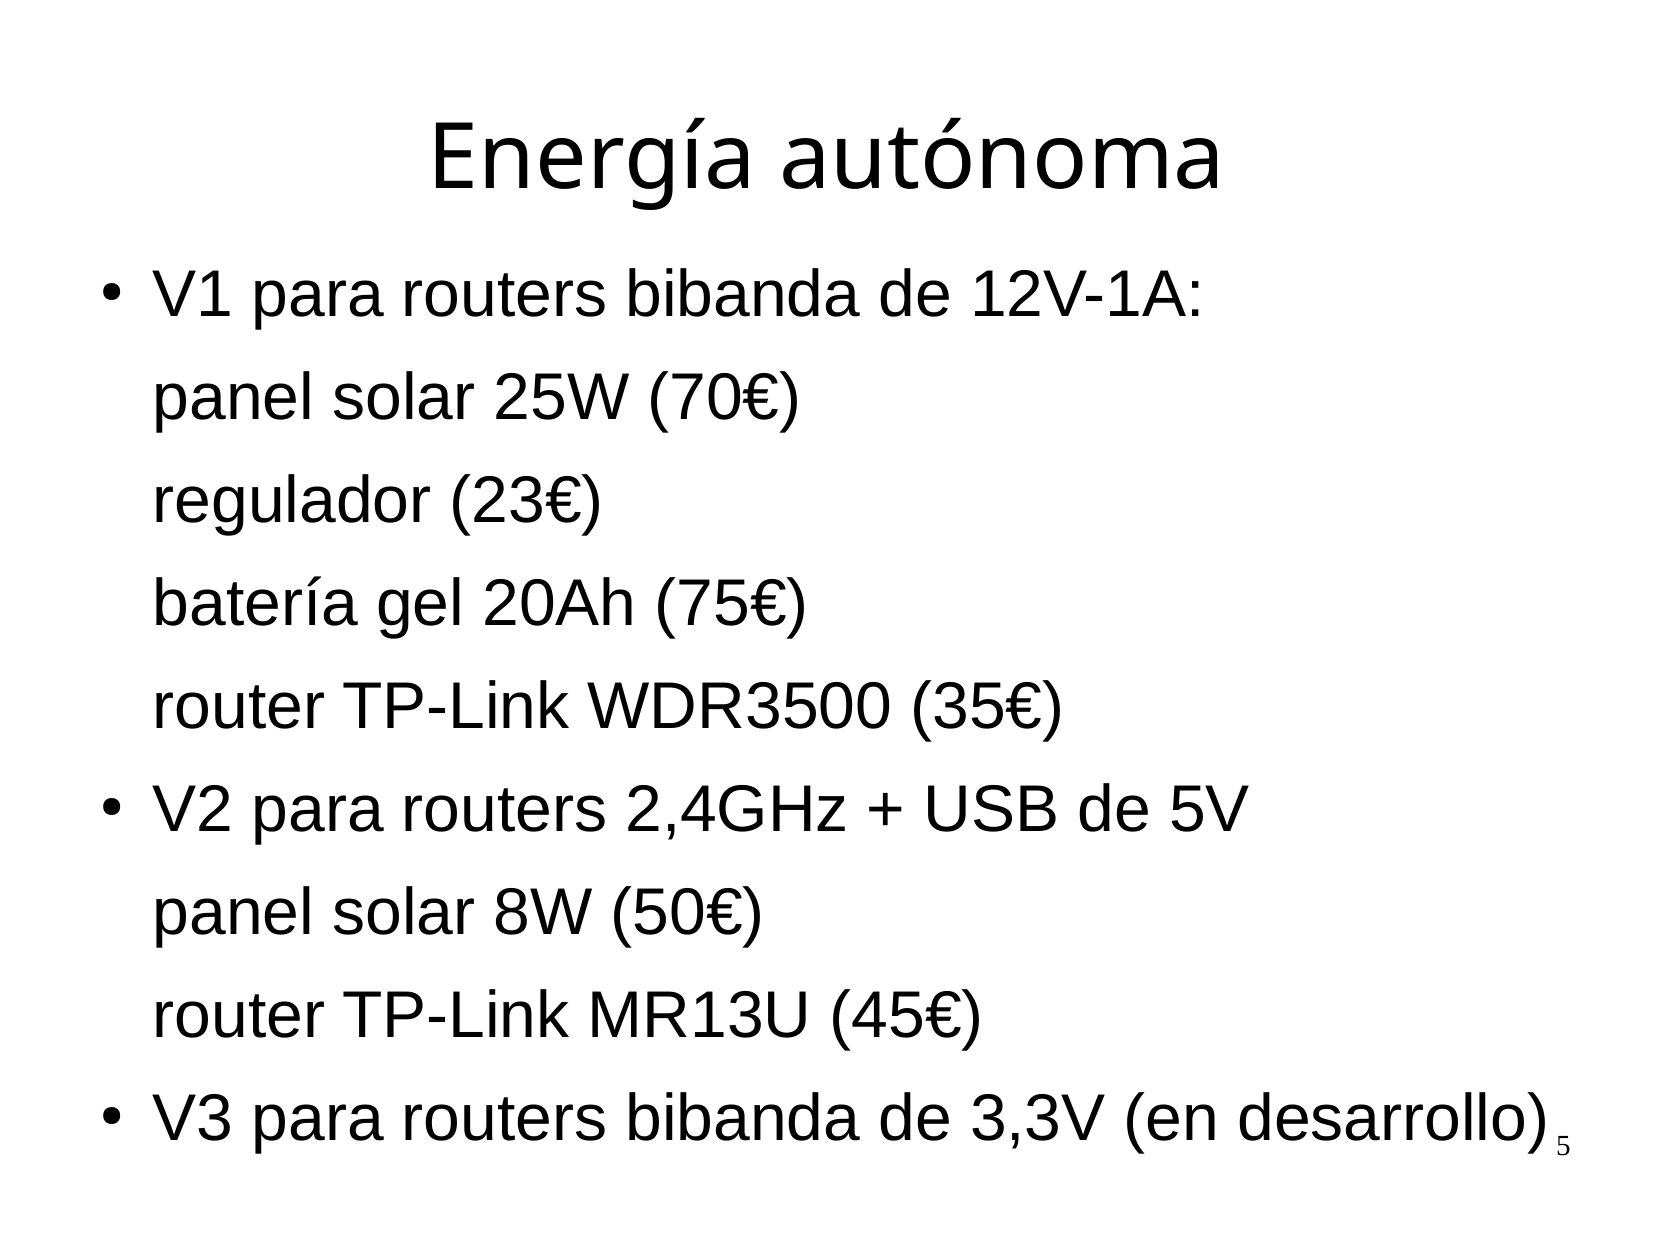

# Energía autónoma
V1 para routers bibanda de 12V-1A:
panel solar 25W (70€)
regulador (23€)
batería gel 20Ah (75€)
router TP-Link WDR3500 (35€)
V2 para routers 2,4GHz + USB de 5V
panel solar 8W (50€)
router TP-Link MR13U (45€)
V3 para routers bibanda de 3,3V (en desarrollo)
5